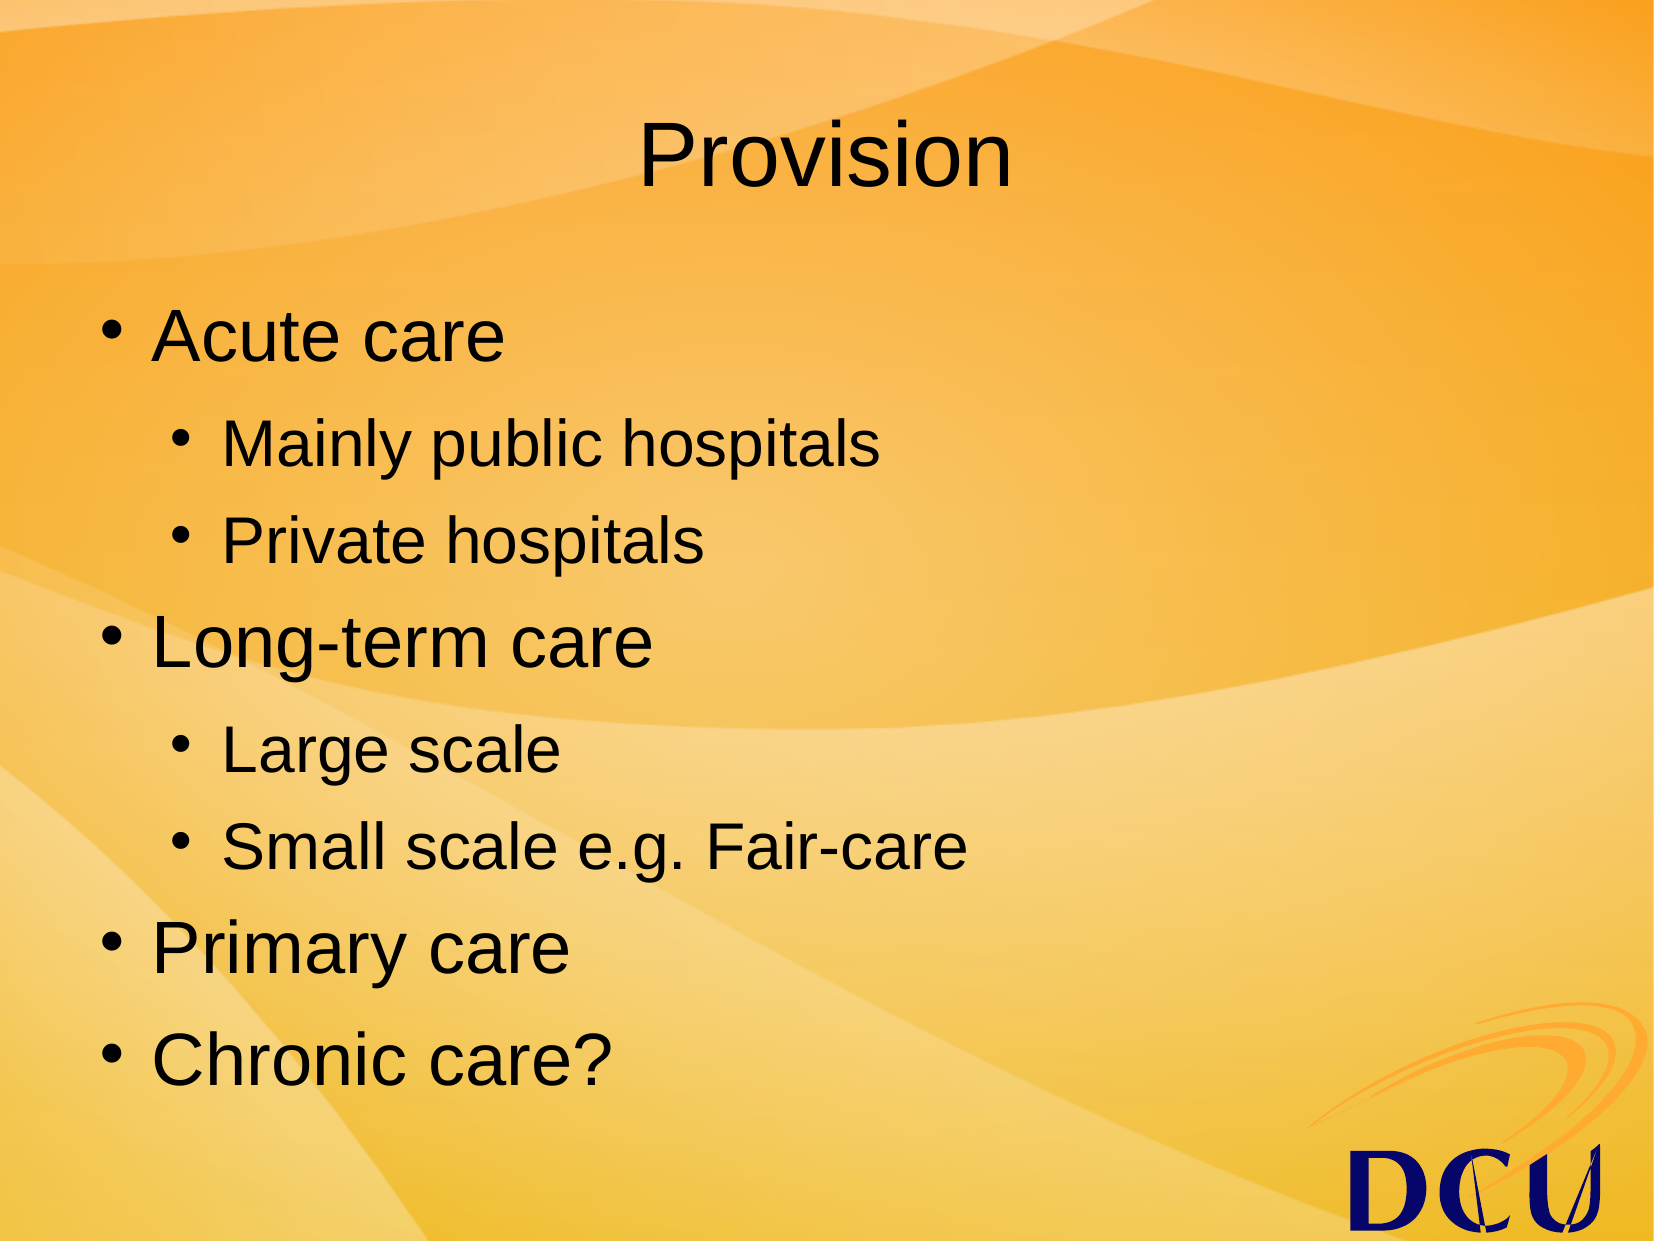

# Provision
Acute care
Mainly public hospitals
Private hospitals
Long-term care
Large scale
Small scale e.g. Fair-care
Primary care
Chronic care?